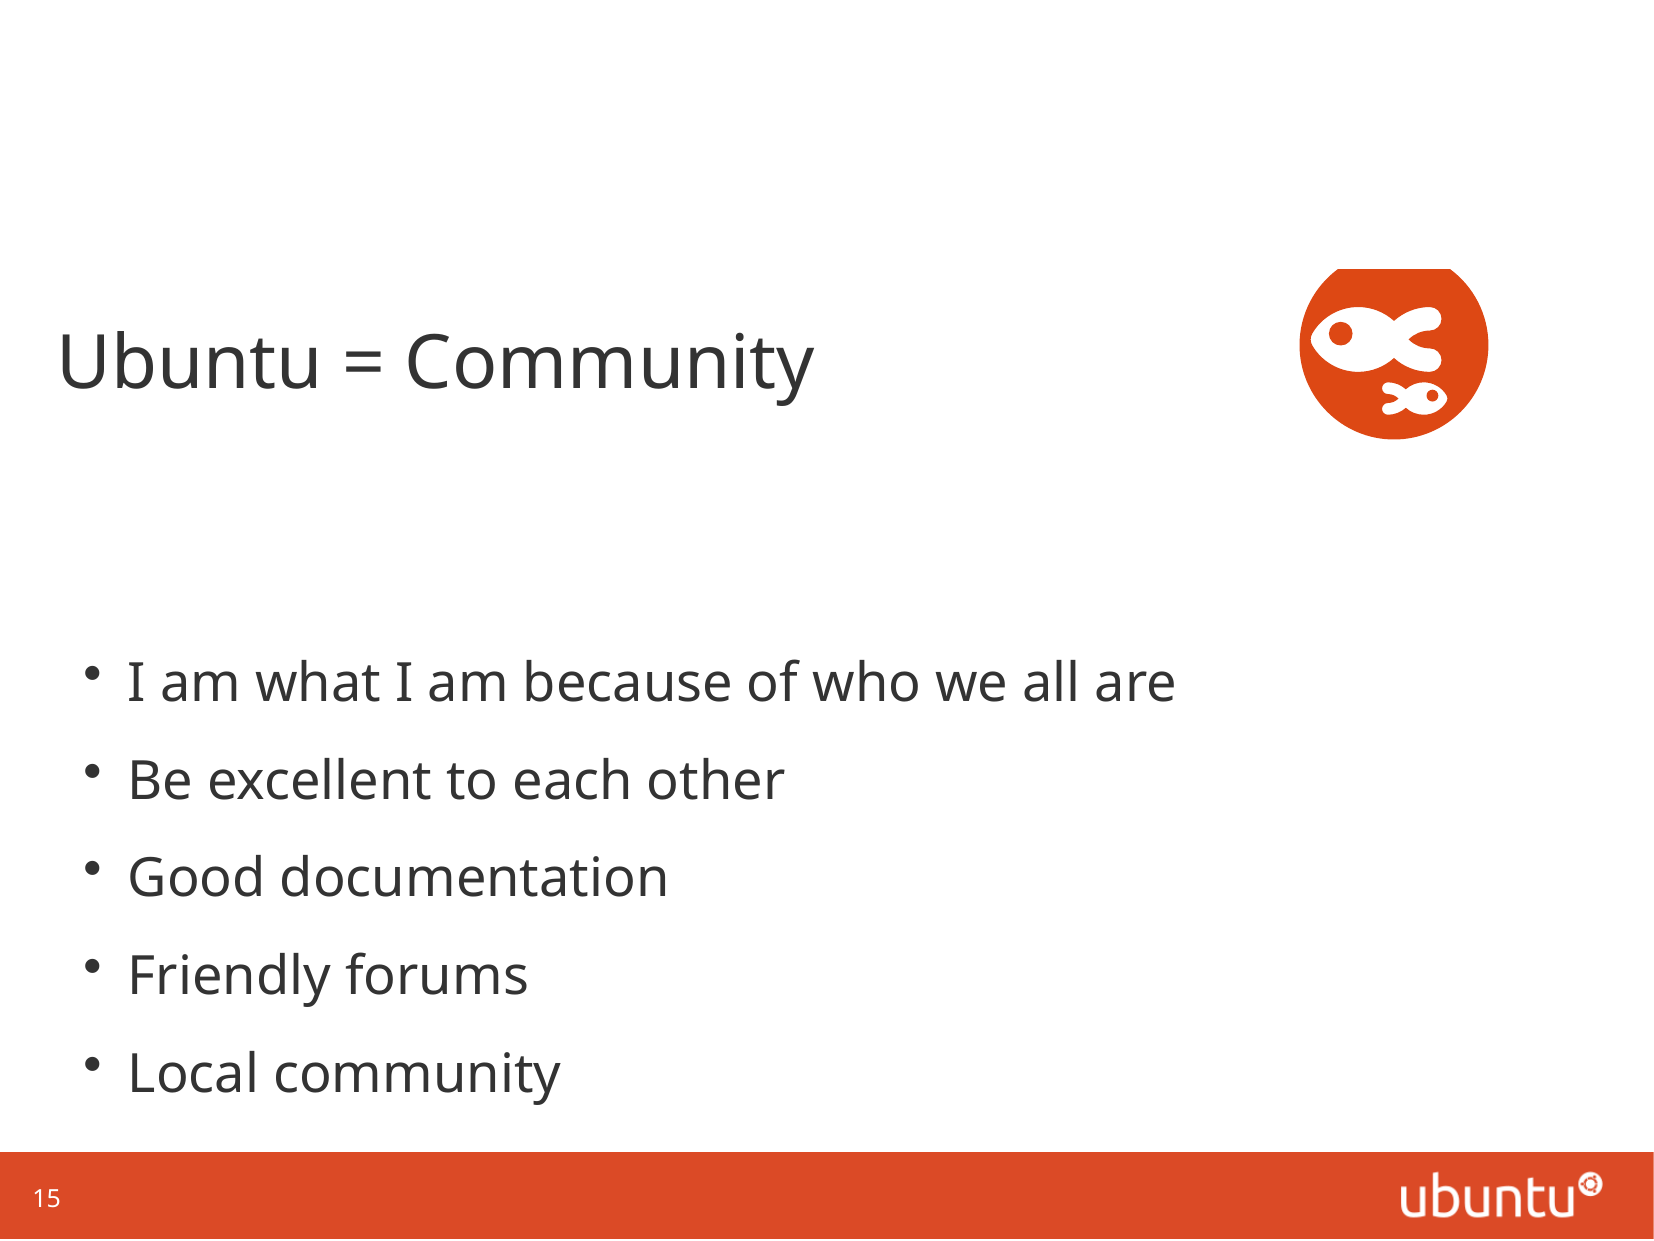

# Ubuntu = Community
I am what I am because of who we all are
Be excellent to each other
Good documentation
Friendly forums
Local community